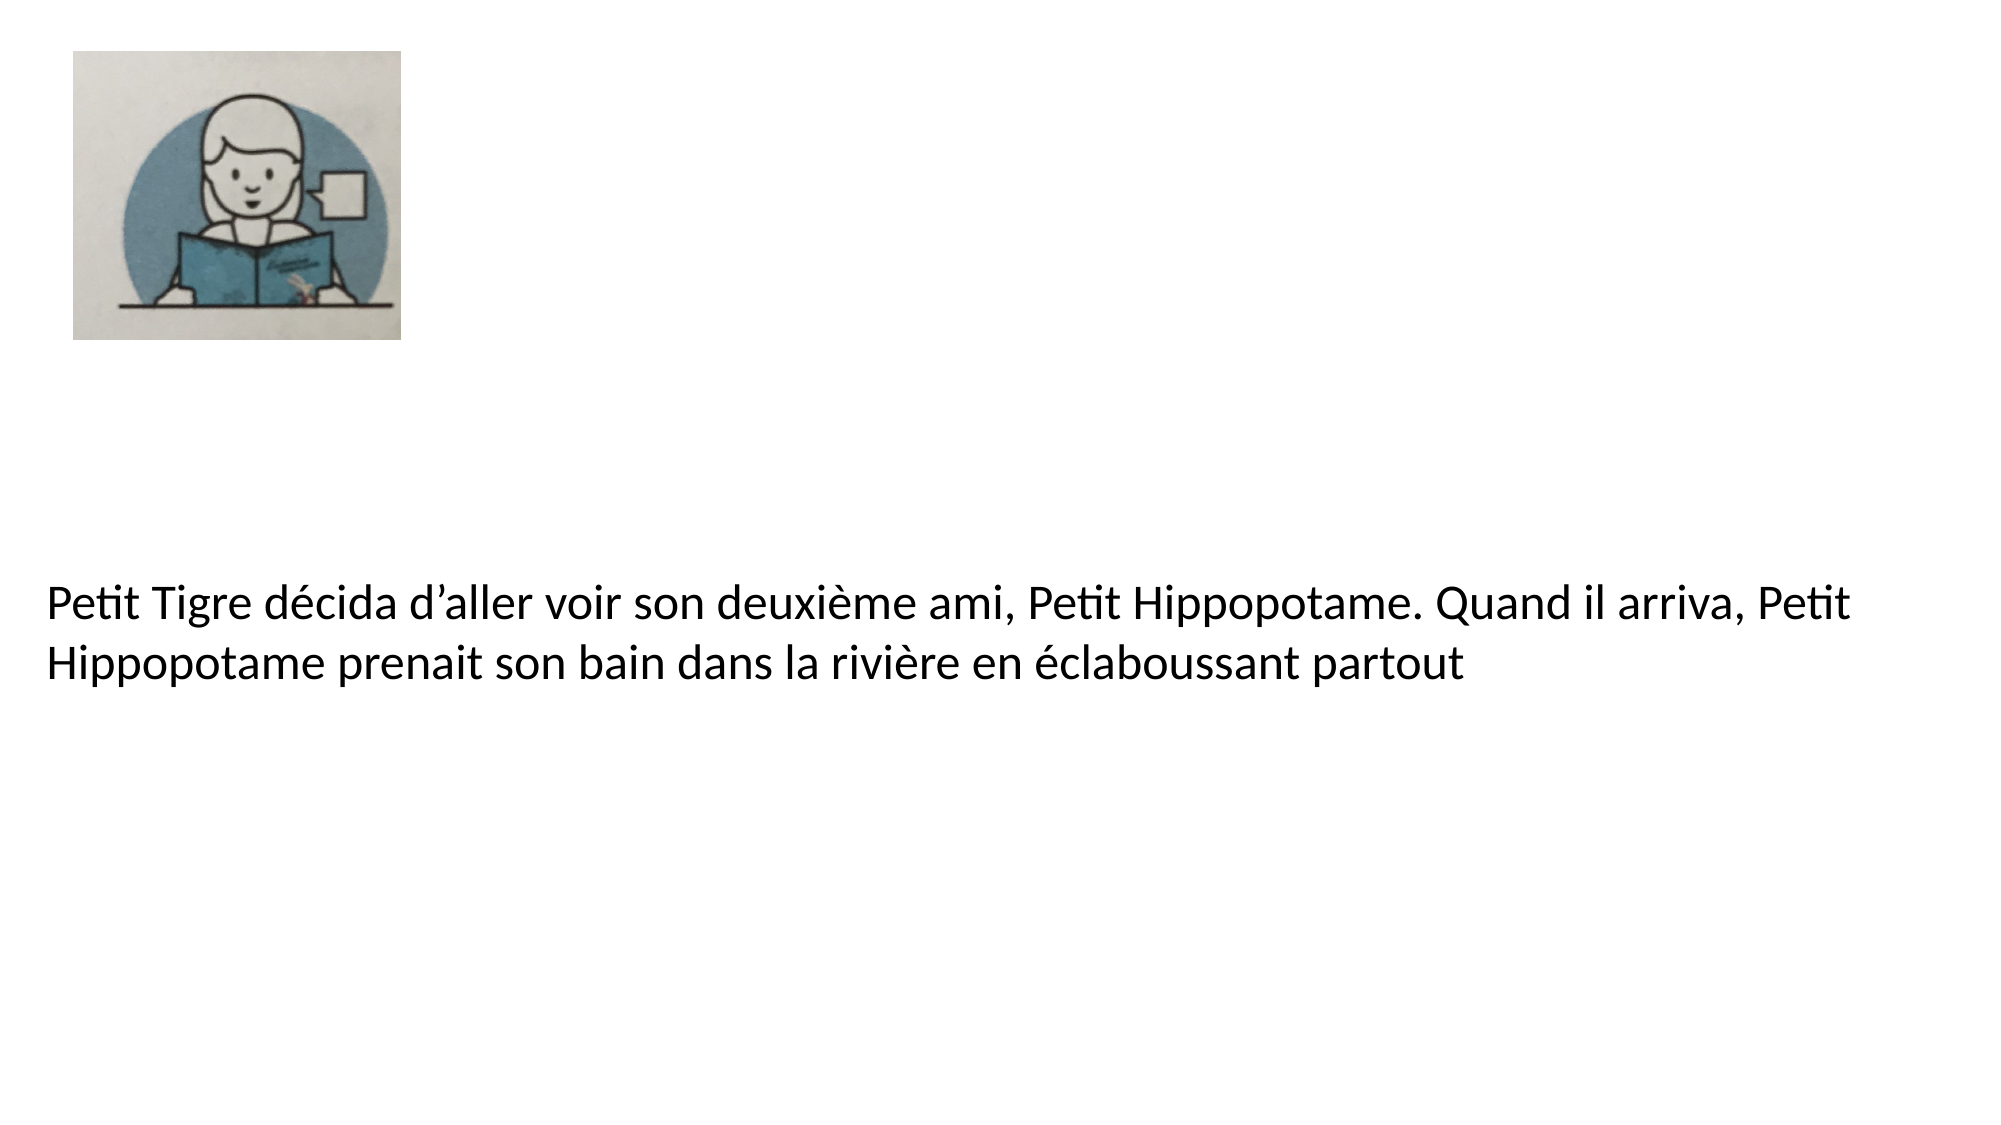

Petit Tigre décida d’aller voir son deuxième ami, Petit Hippopotame. Quand il arriva, Petit Hippopotame prenait son bain dans la rivière en éclaboussant partout